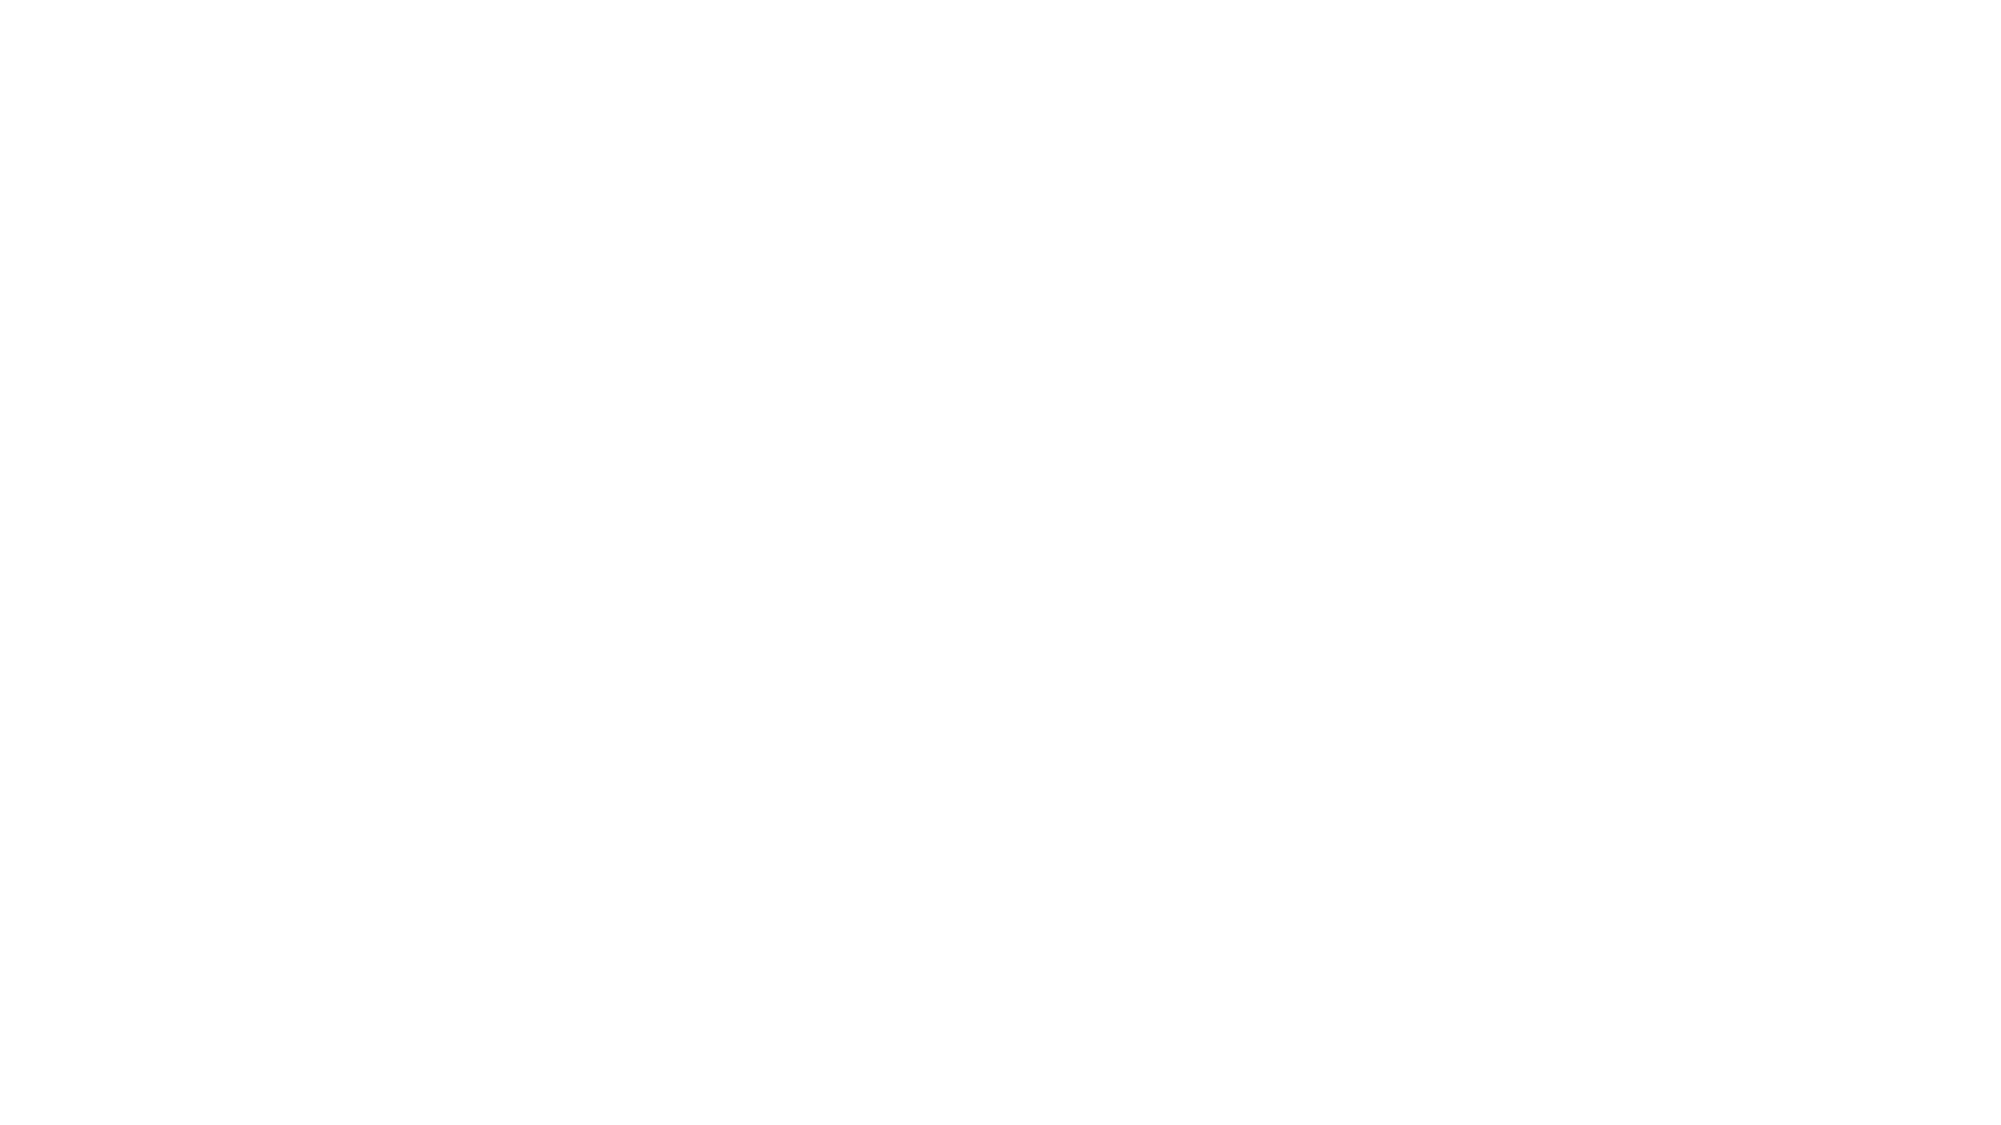

ETAPE SUIVANTE : DEPARTEMENTS FERMES
On recommence la même démarche pour les communes.
L’objectif est de placer chacun au mieux de ses vœux, les entrants comme les collègues déjà présents en poste.
Pour chaque commune ce sont les plus gros barèmes qui passent en premier.
S’il y a 3 postes dans une commune, les 3 collègues qui ont le plus gros barème vont entrer dans cette commune. Le barème du 3e détermine la barre d’entrée dans cette commune.
Les barèmes établissement et commune sont pris en compte. Pour les collègues qui bénéficient de bonifications familiales il est donc indispensable de faire le vœu « com ».
Ensuite la commune est fermée.
Enfin la même démarche sera effectuée sur les établissements, les plus gros barèmes sur vœu étab seront placés au meilleur de leurs vœux.
ATTENTION, lorsqu’il n’y a QU’UN SEUL POSTE DANS LA COMMUNE il n’est pas nécessaire de faire un vœu étab si le barème commune est supérieur au barème étab. Mais lorsqu’il y a plusieurs établissements, les collègues n’ayant fait que des vœux communes, seront considérés comme satisfaits sur n’importe quel établissement de la commune.